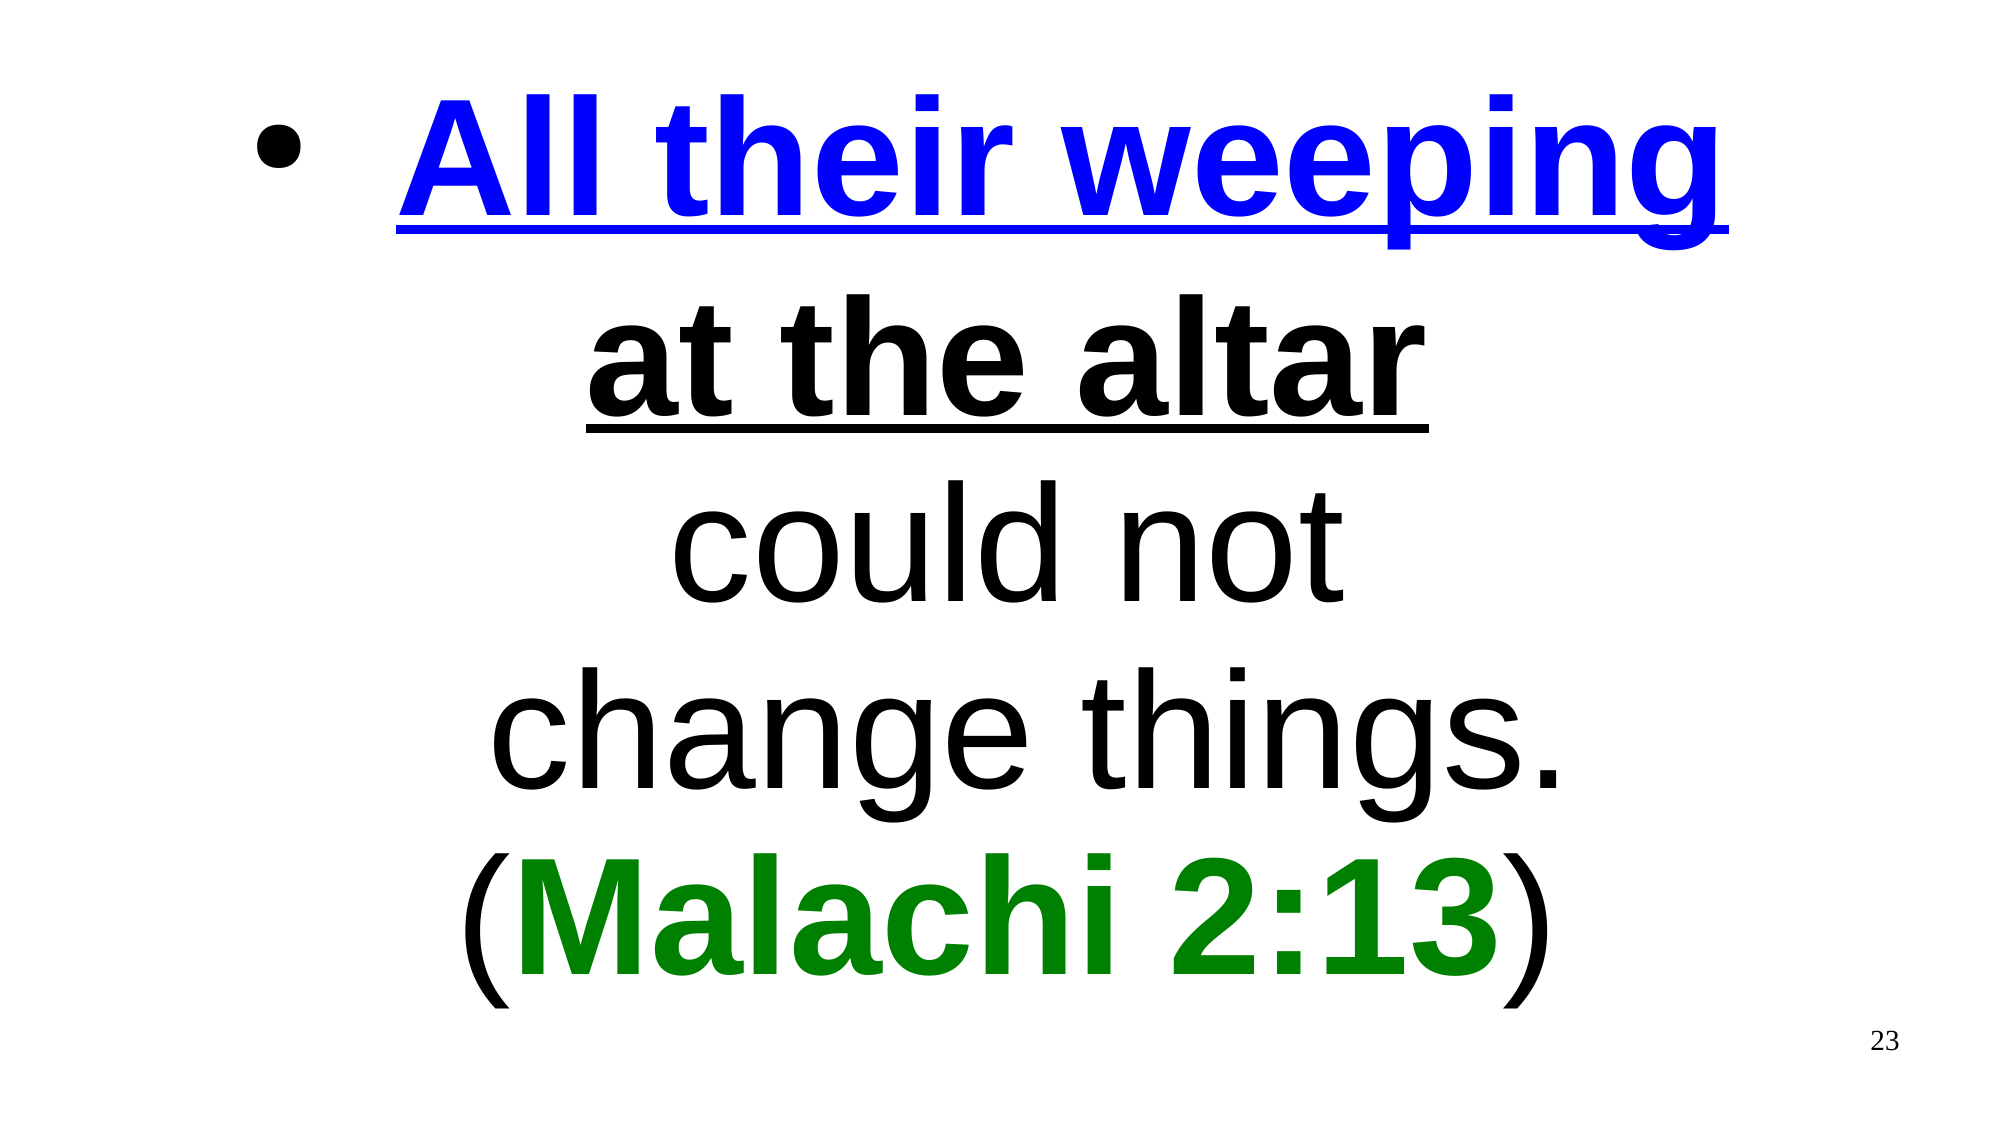

# All their weeping at the altar could not change things. (Malachi 2:13)
23